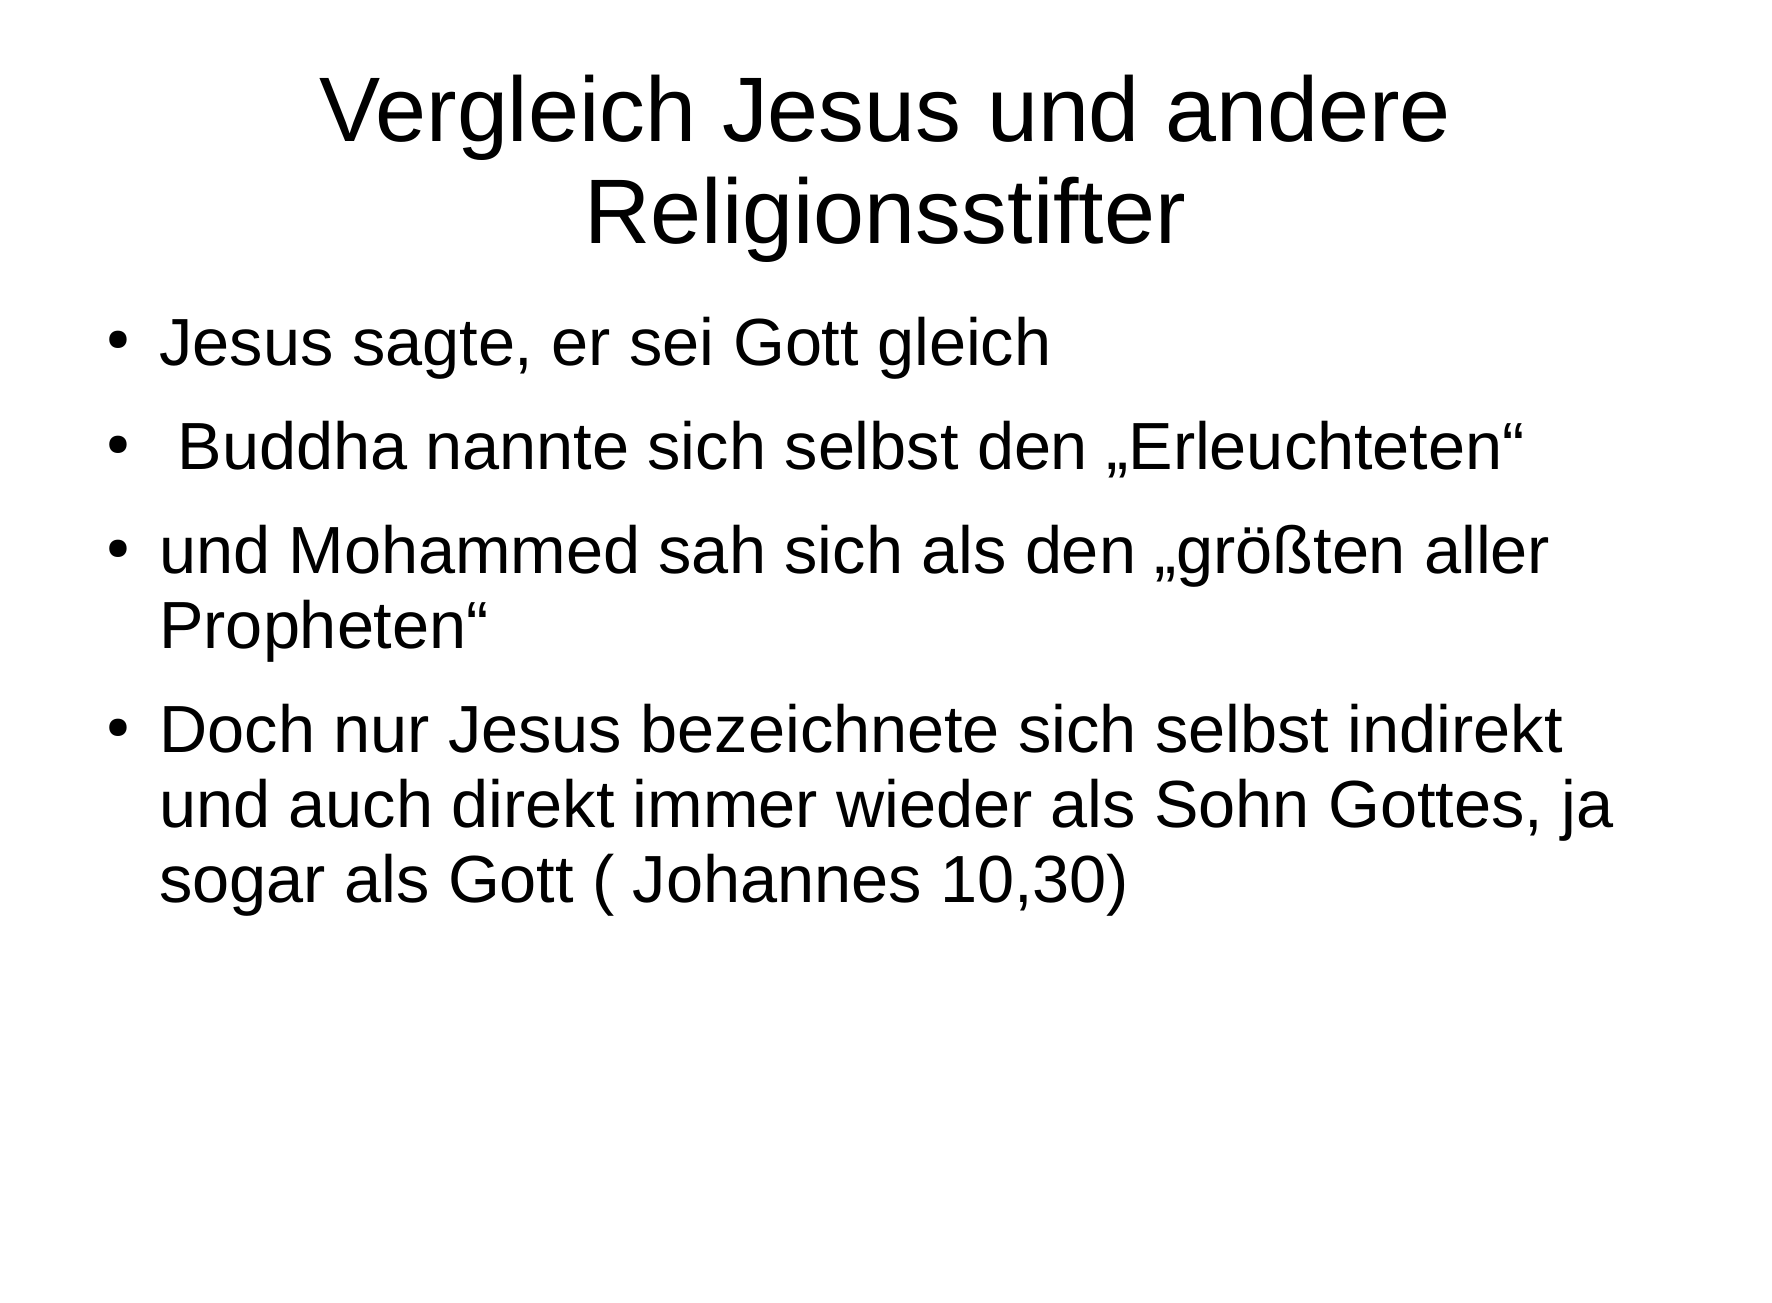

# Vergleich Jesus und andere Religionsstifter
Jesus sagte, er sei Gott gleich
 Buddha nannte sich selbst den „Erleuchteten“
und Mohammed sah sich als den „größten aller Propheten“
Doch nur Jesus bezeichnete sich selbst indirekt und auch direkt immer wieder als Sohn Gottes, ja sogar als Gott ( Johannes 10,30)